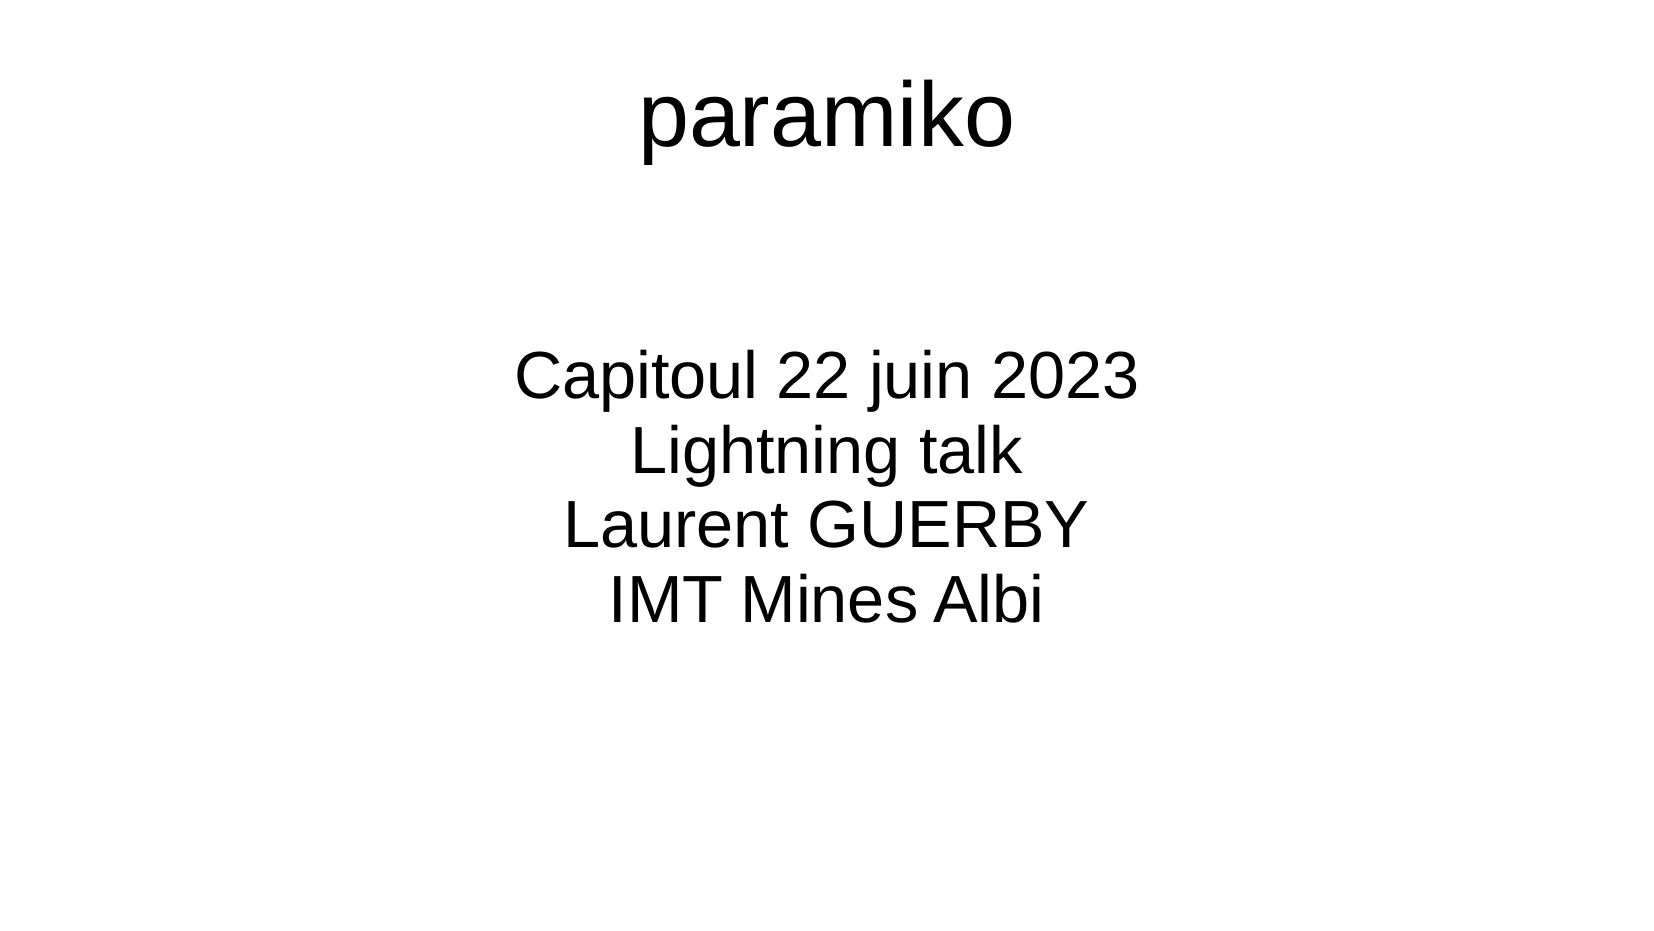

# paramiko
Capitoul 22 juin 2023
Lightning talk
Laurent GUERBY
IMT Mines Albi